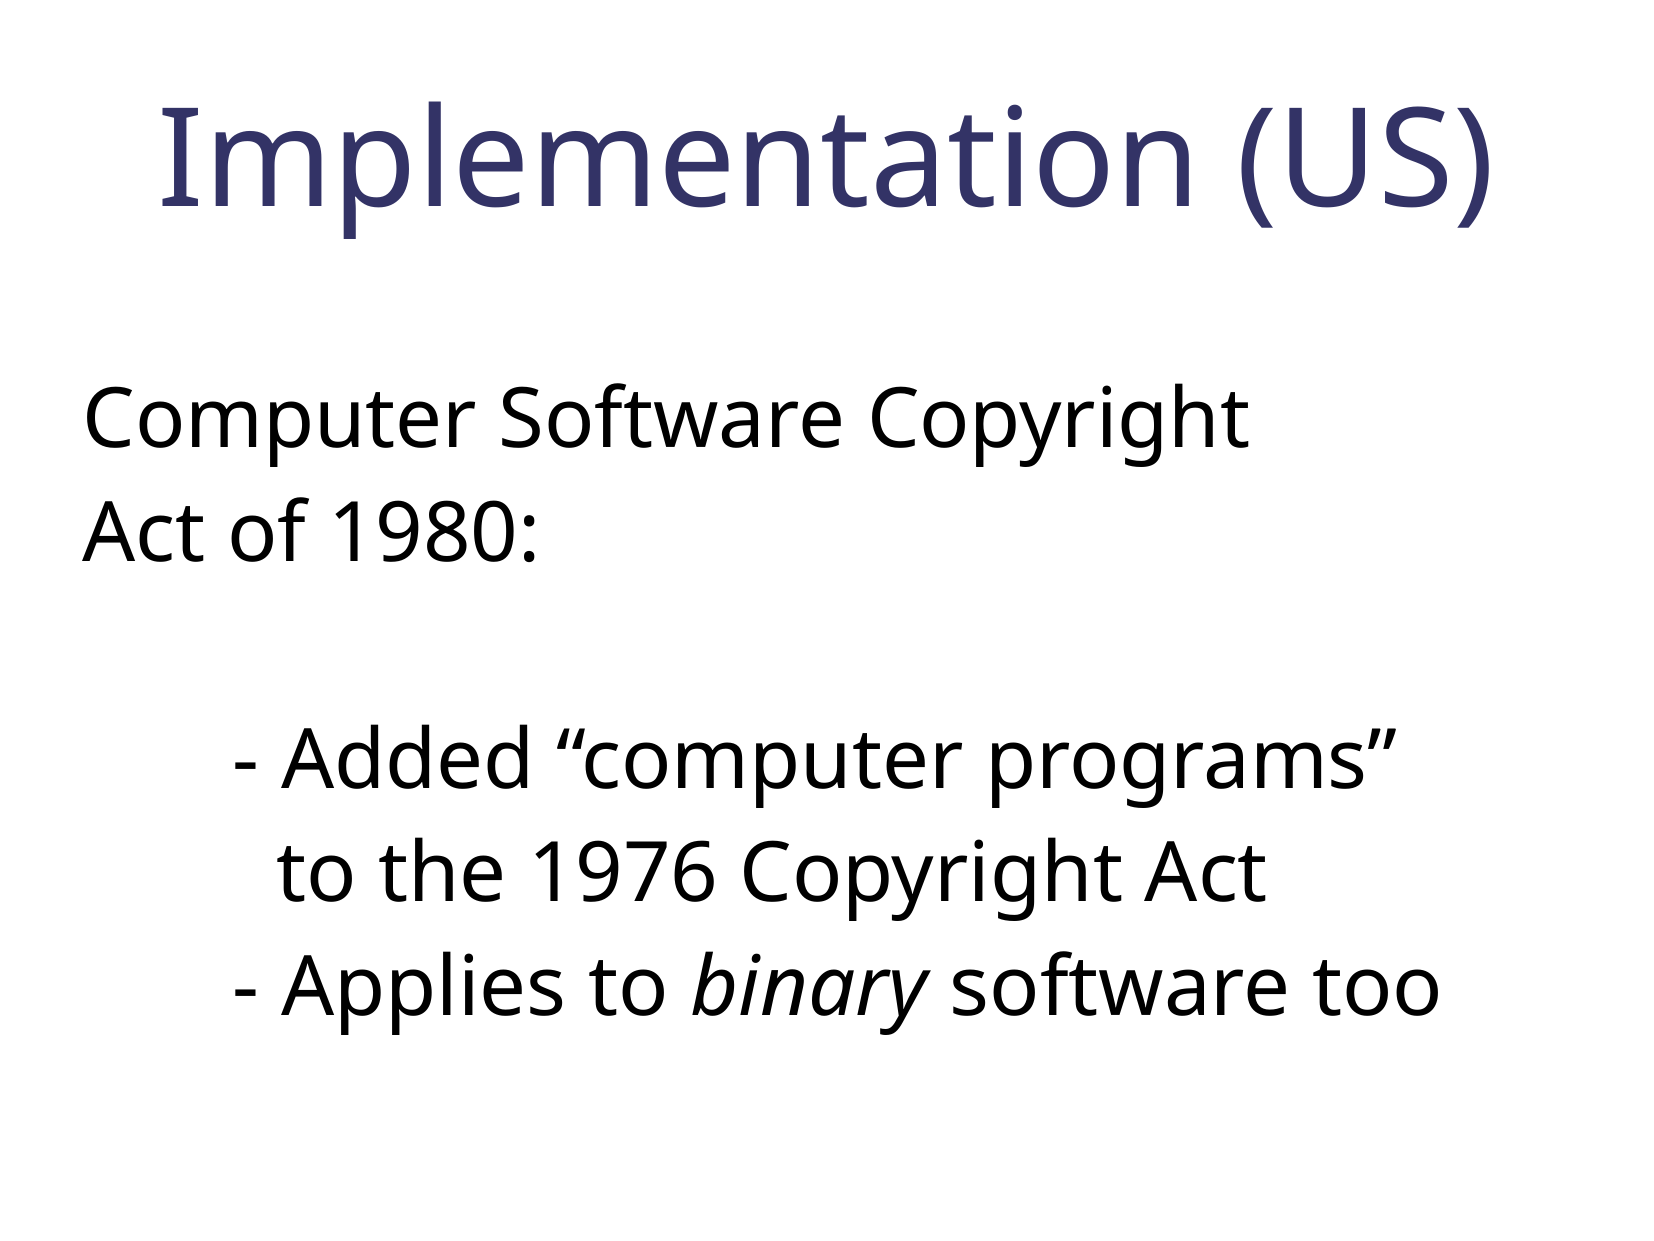

# Implementation (US)
Computer Software Copyright
Act of 1980:
		- Added “computer programs”
		 to the 1976 Copyright Act
		- Applies to binary software too